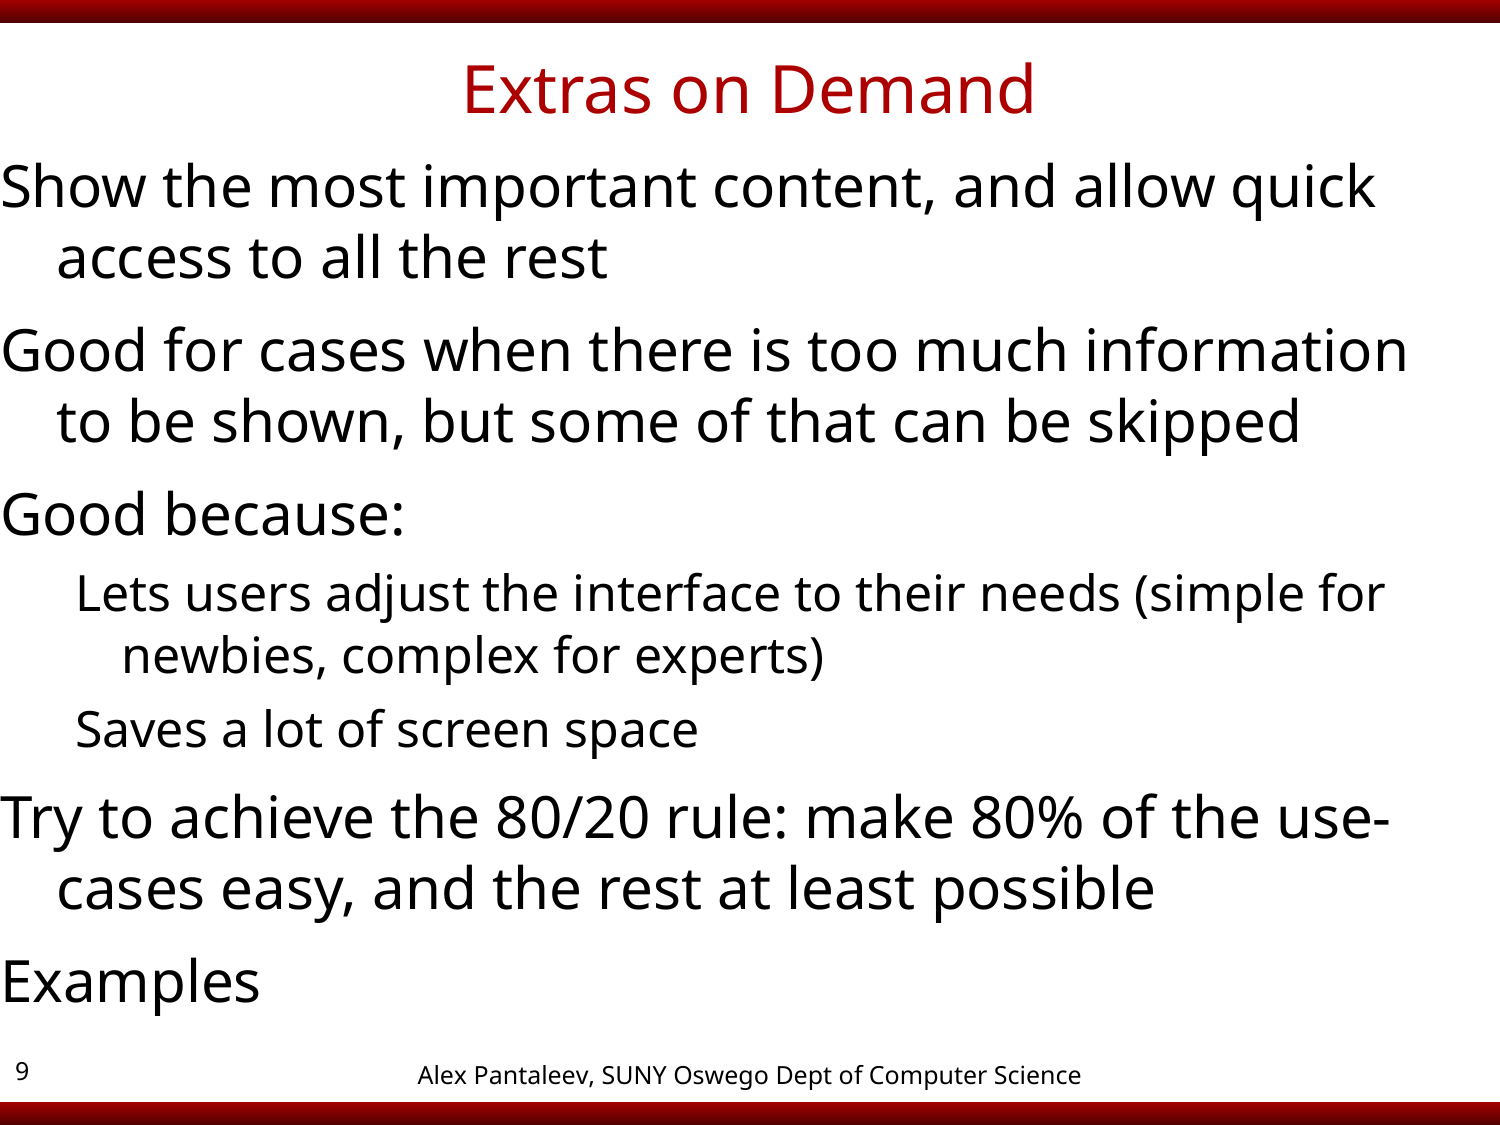

# Extras on Demand
Show the most important content, and allow quick access to all the rest
Good for cases when there is too much information to be shown, but some of that can be skipped
Good because:
Lets users adjust the interface to their needs (simple for newbies, complex for experts)
Saves a lot of screen space
Try to achieve the 80/20 rule: make 80% of the use-cases easy, and the rest at least possible
Examples
9